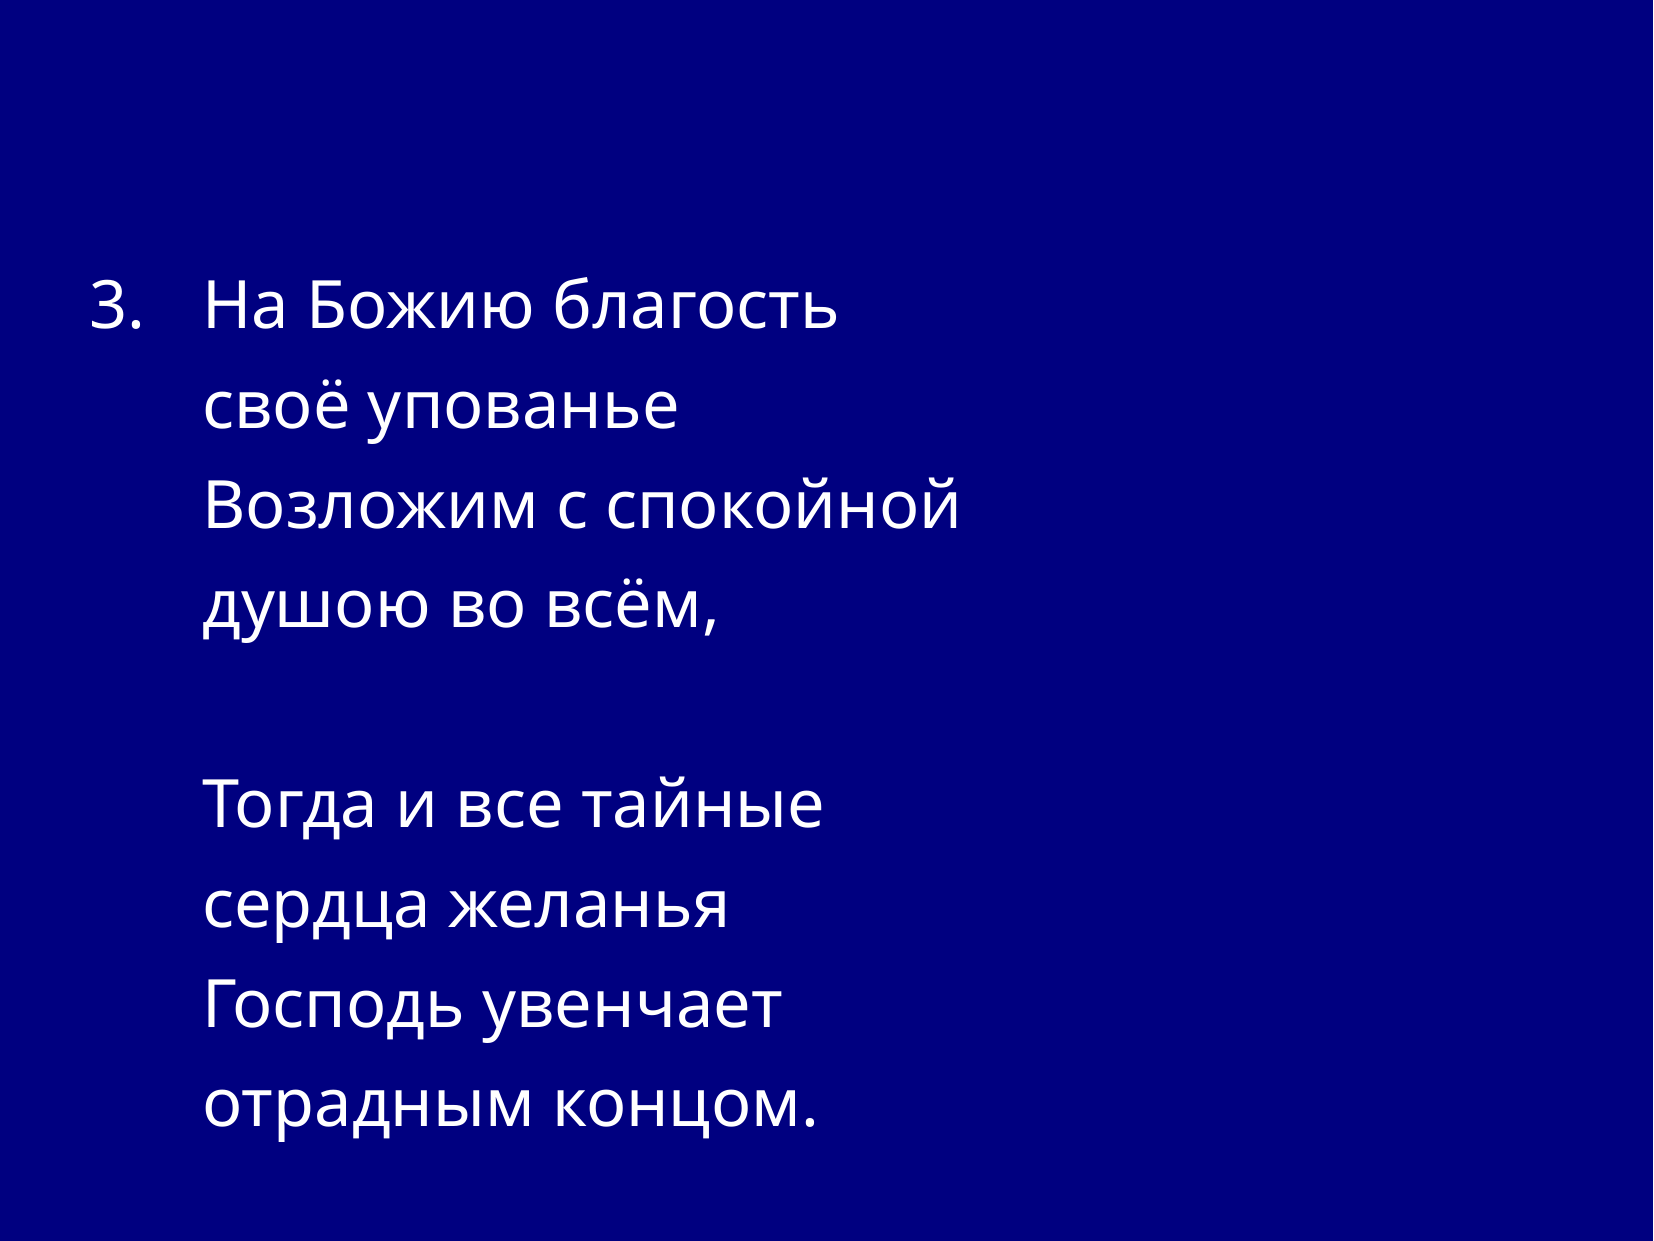

3.	На Божию благость
	своё упованье
	Возложим с спокойной
	душою во всём,
	Тогда и все тайные
	сердца желанья
	Господь увенчает
	отрадным концом.